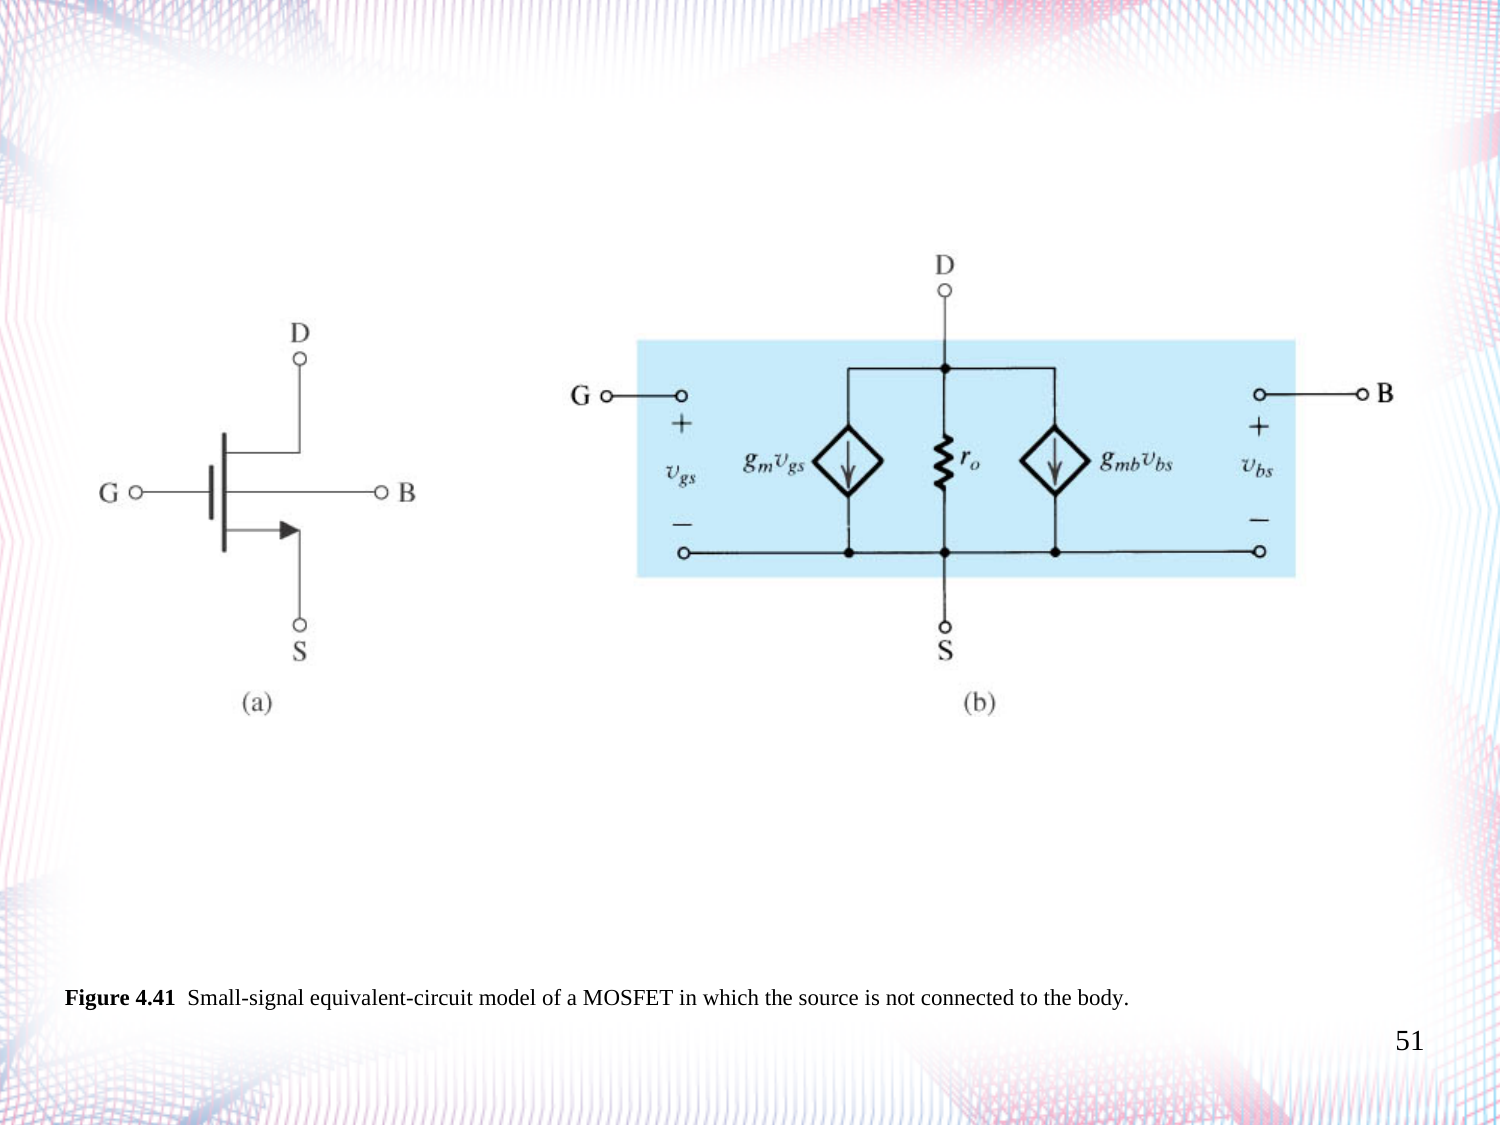

Figure 4.41 Small-signal equivalent-circuit model of a MOSFET in which the source is not connected to the body.
51